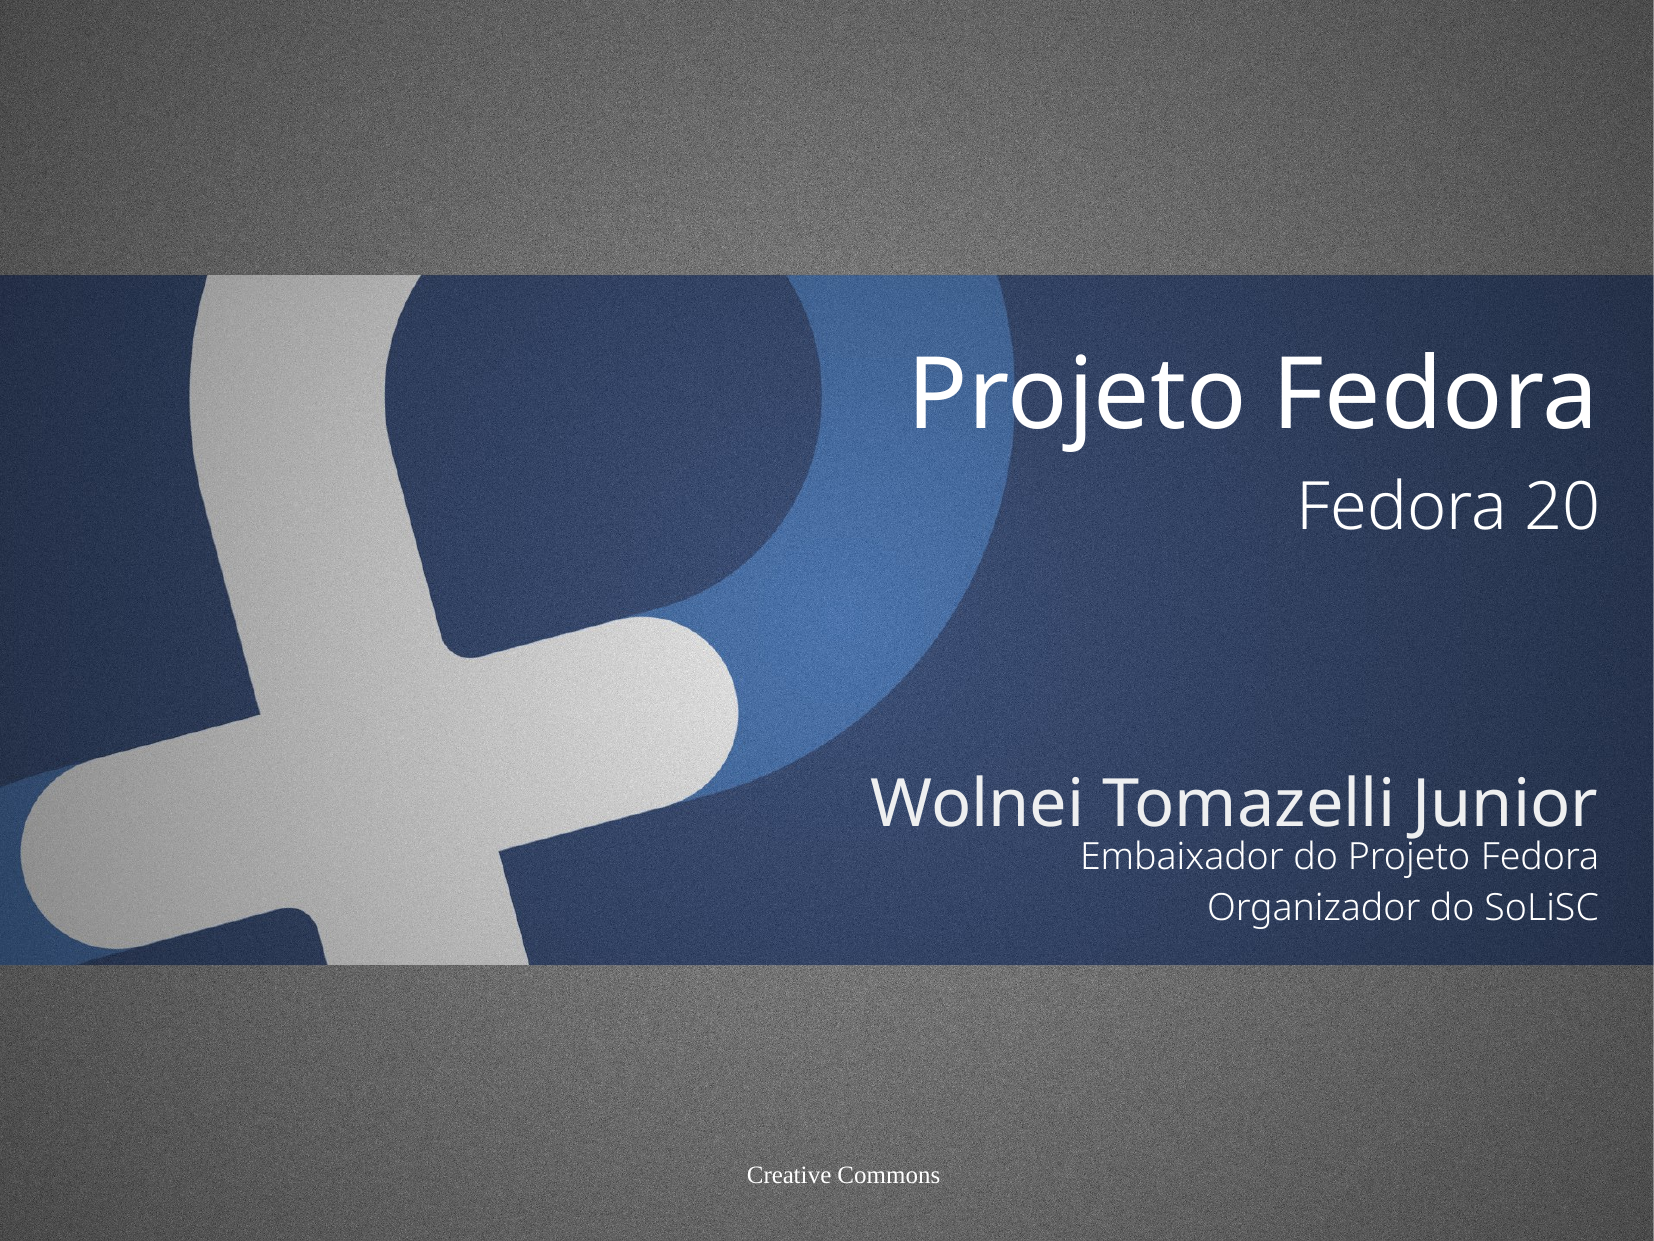

# Projeto Fedora
Fedora 20
Wolnei Tomazelli Junior
Embaixador do Projeto Fedora
Organizador do SoLiSC
Creative Commons